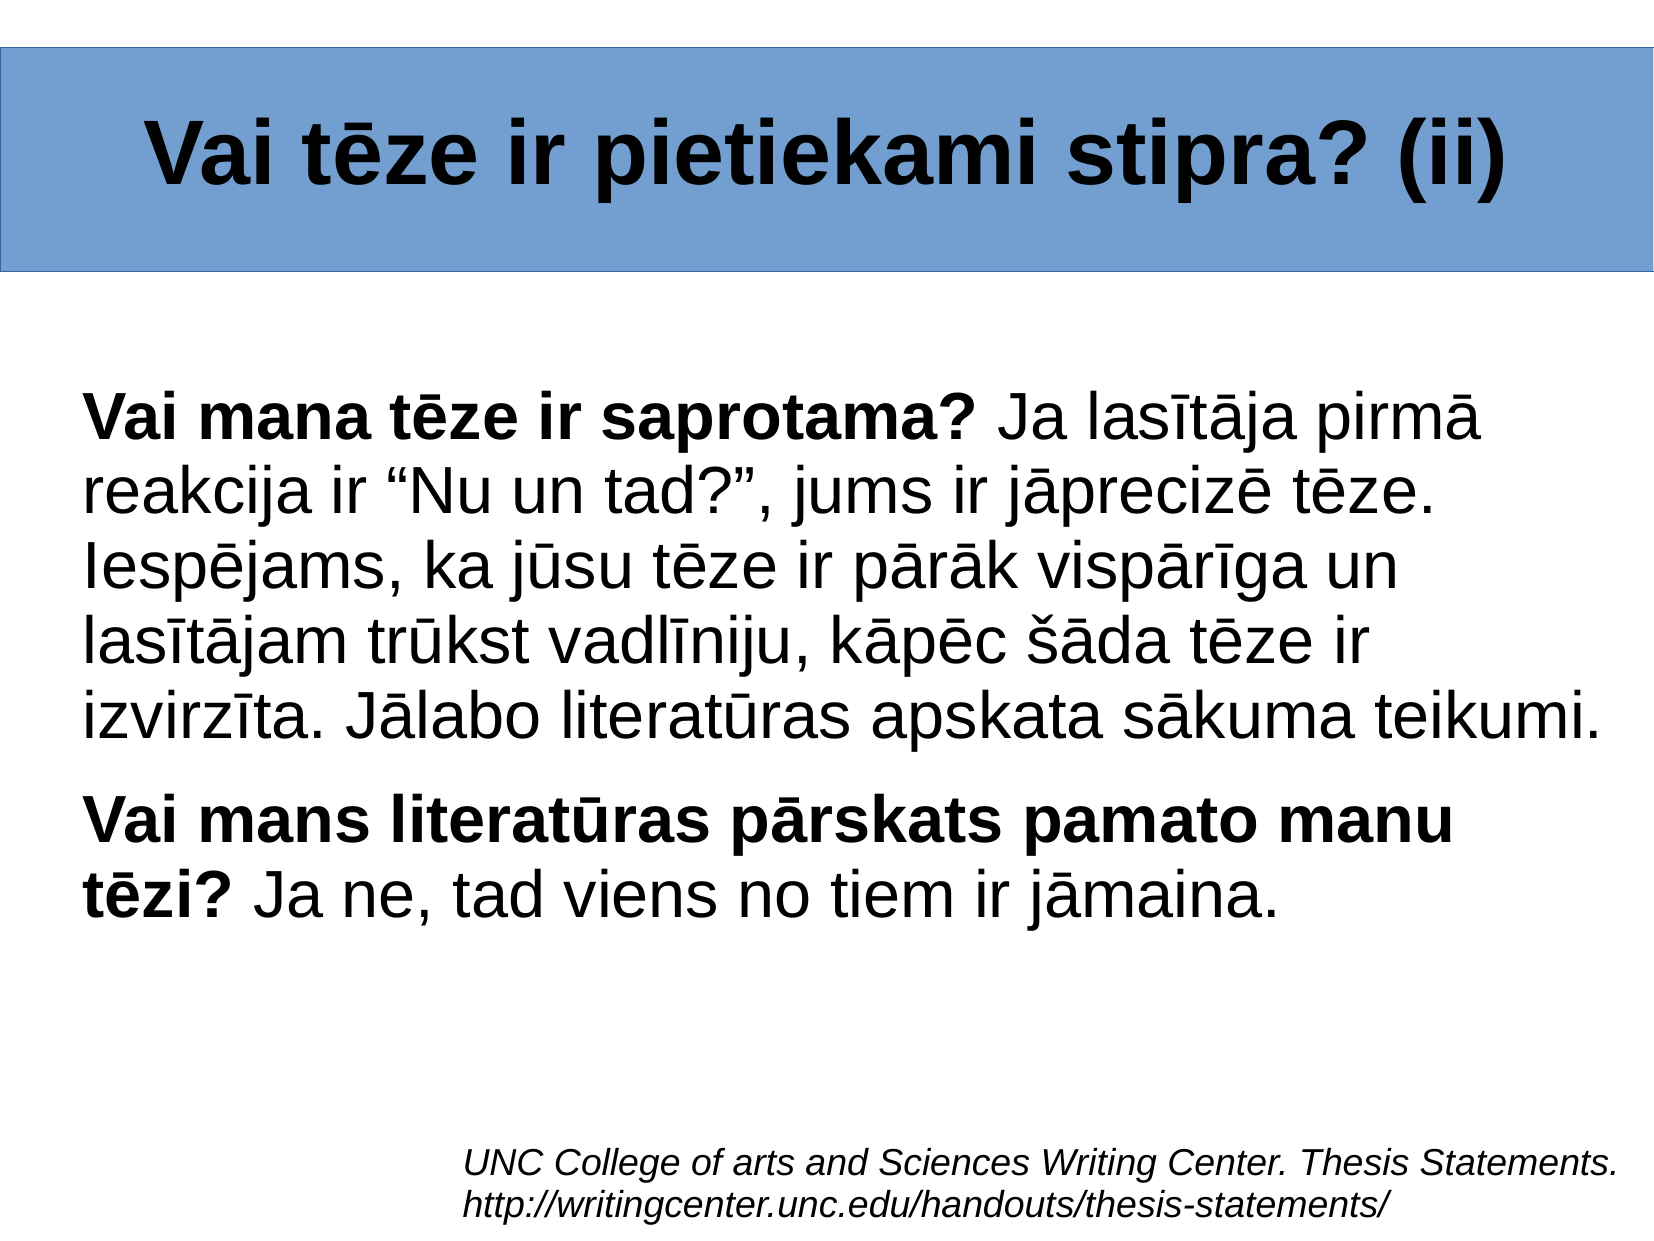

# Vai tēze ir pietiekami stipra? (ii)
Vai mana tēze ir saprotama? Ja lasītāja pirmā reakcija ir “Nu un tad?”, jums ir jāprecizē tēze. Iespējams, ka jūsu tēze ir pārāk vispārīga un lasītājam trūkst vadlīniju, kāpēc šāda tēze ir izvirzīta. Jālabo literatūras apskata sākuma teikumi.
Vai mans literatūras pārskats pamato manu tēzi? Ja ne, tad viens no tiem ir jāmaina.
UNC College of arts and Sciences Writing Center. Thesis Statements.
http://writingcenter.unc.edu/handouts/thesis-statements/